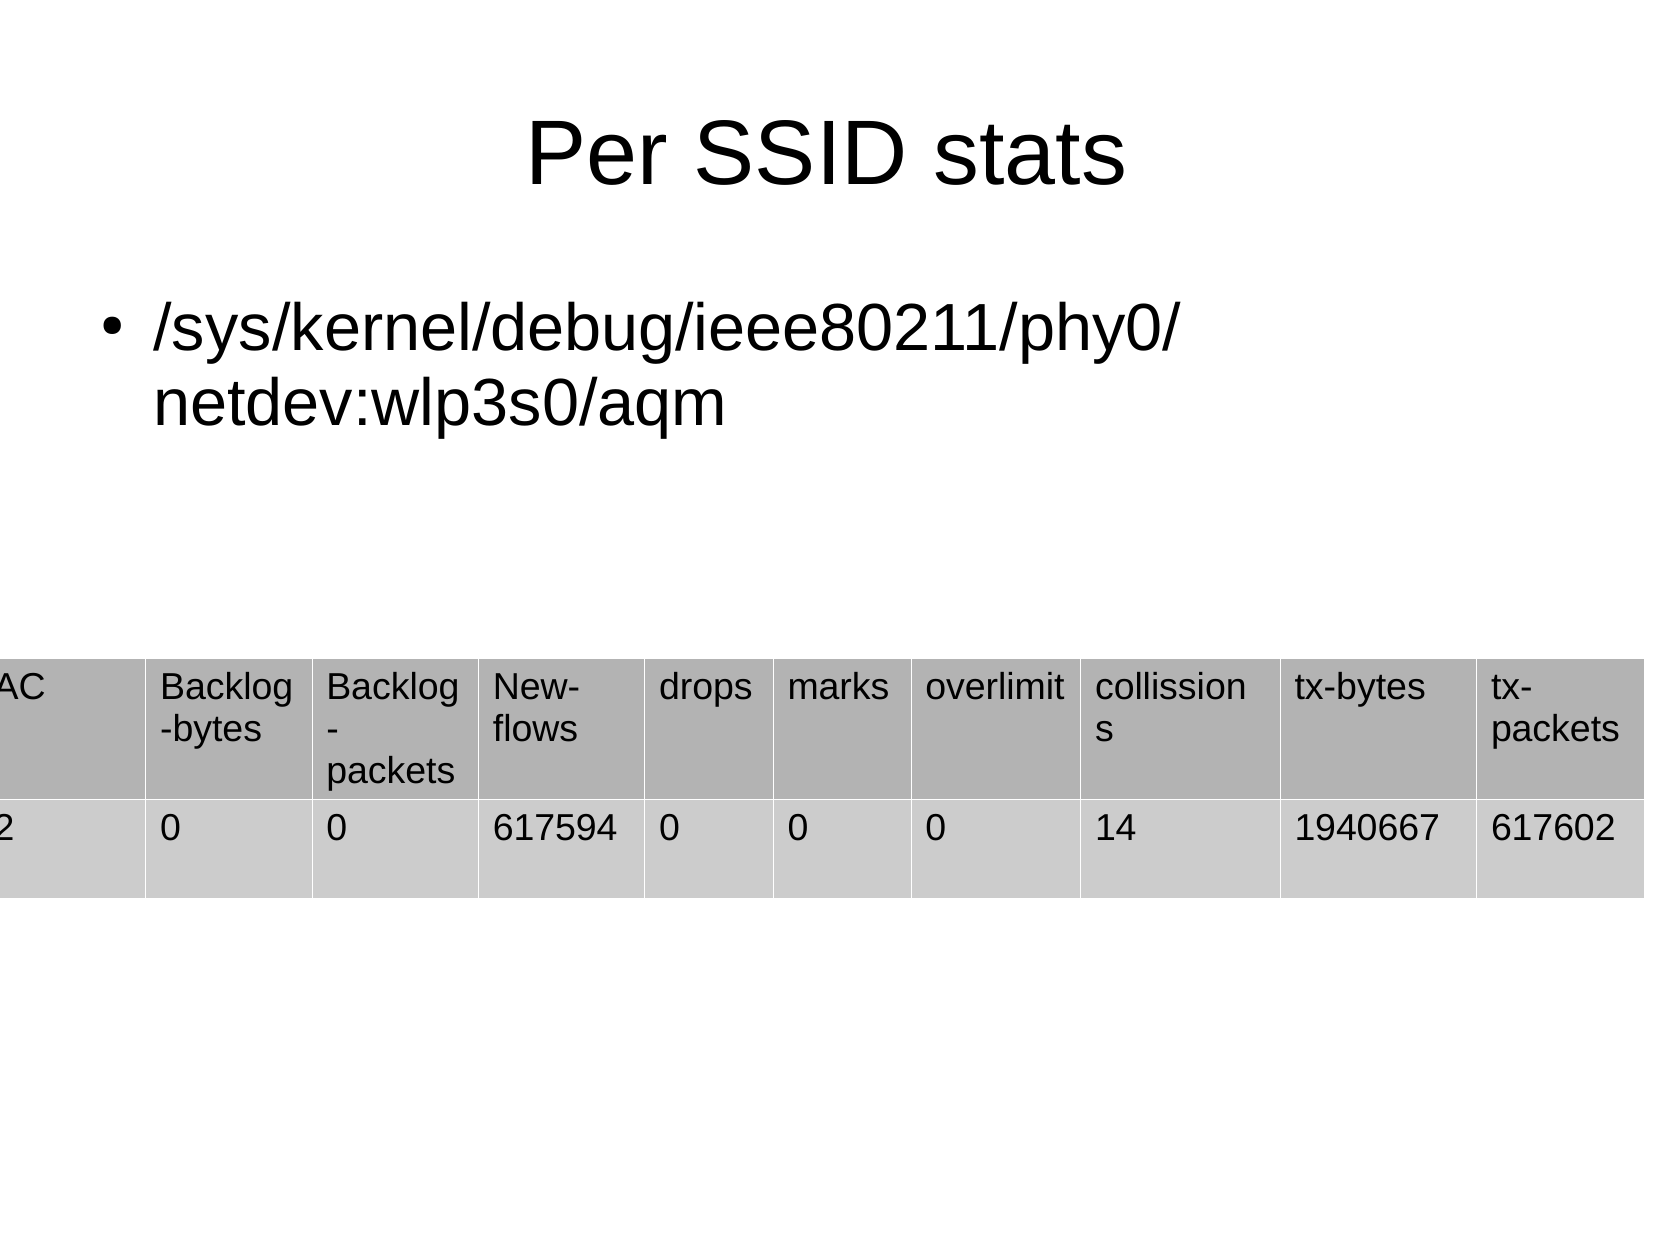

# Per SSID stats
/sys/kernel/debug/ieee80211/phy0/netdev:wlp3s0/aqm
| AC | Backlog-bytes | Backlog-packets | New-flows | drops | marks | overlimit | collissions | tx-bytes | tx-packets |
| --- | --- | --- | --- | --- | --- | --- | --- | --- | --- |
| 2 | 0 | 0 | 617594 | 0 | 0 | 0 | 14 | 1940667 | 617602 |